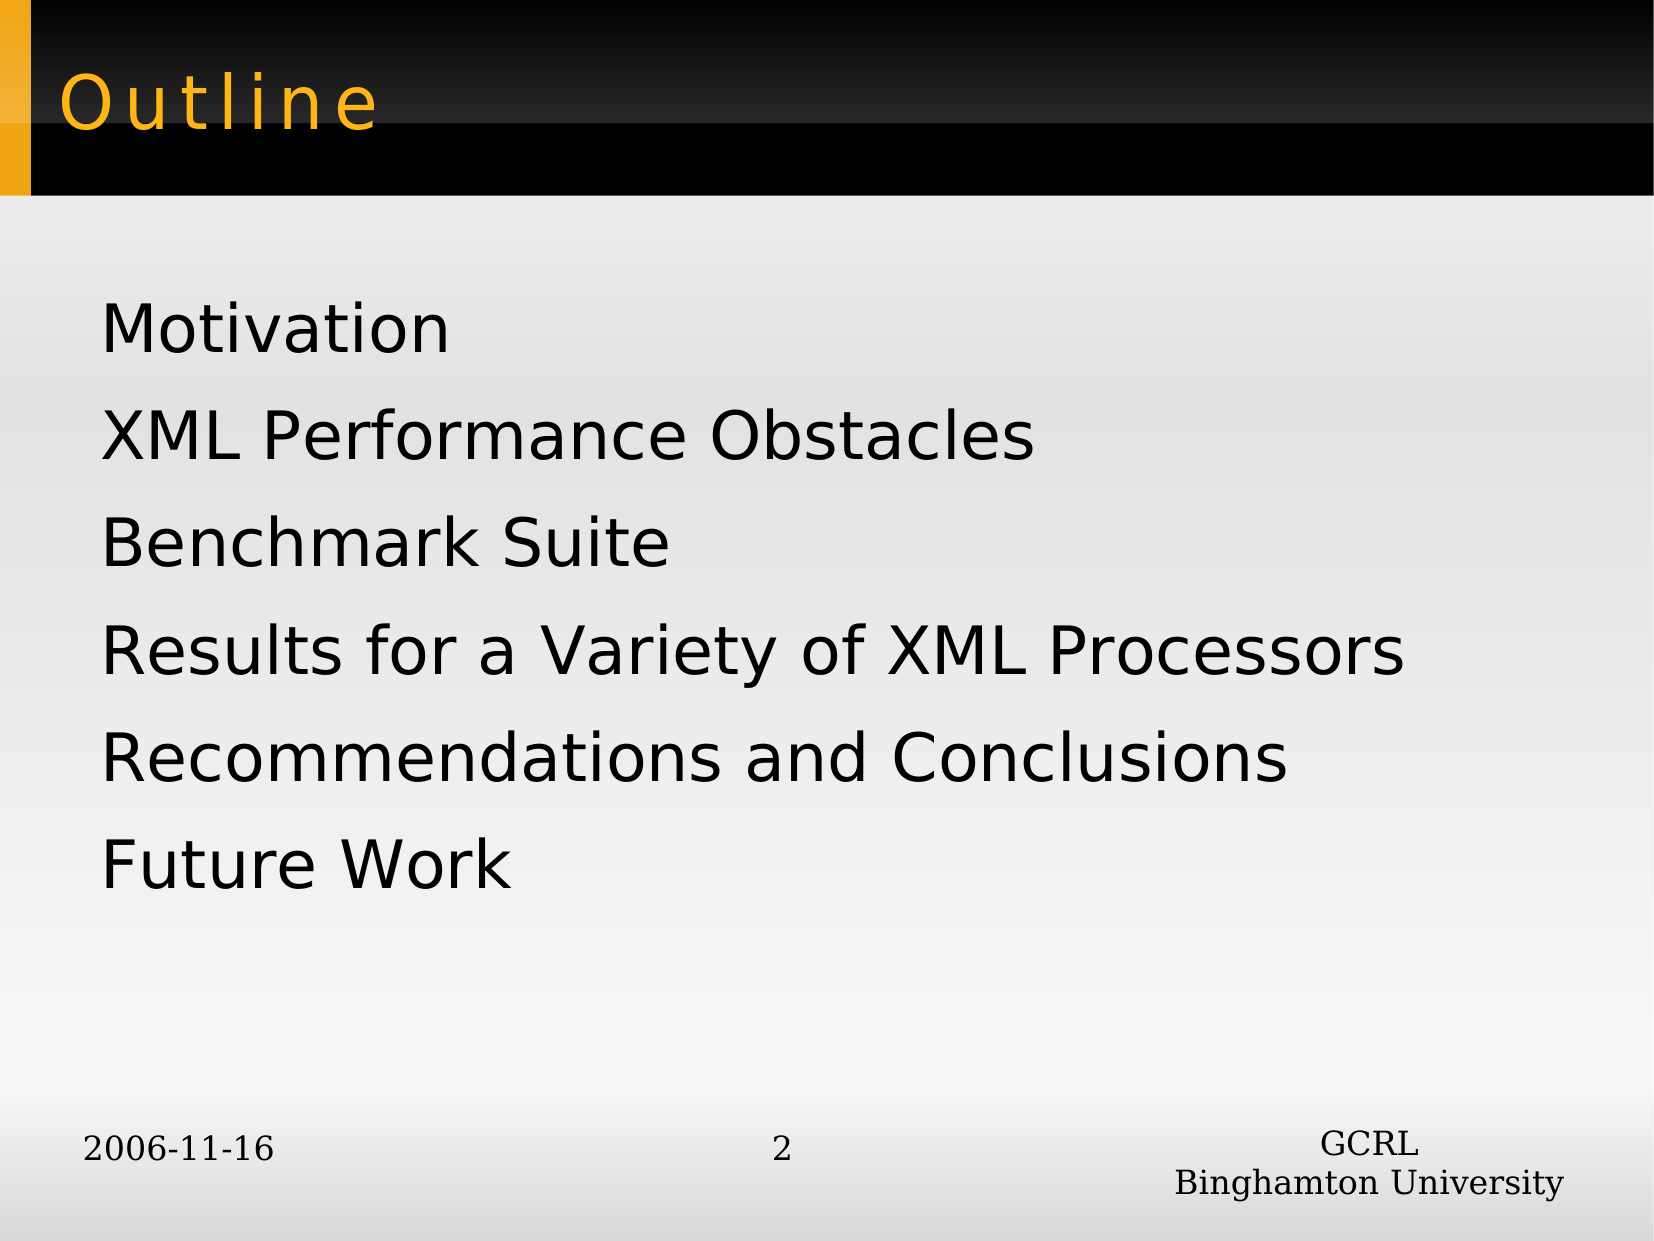

# Outline
Motivation
XML Performance Obstacles
Benchmark Suite
Results for a Variety of XML Processors
Recommendations and Conclusions
Future Work
2